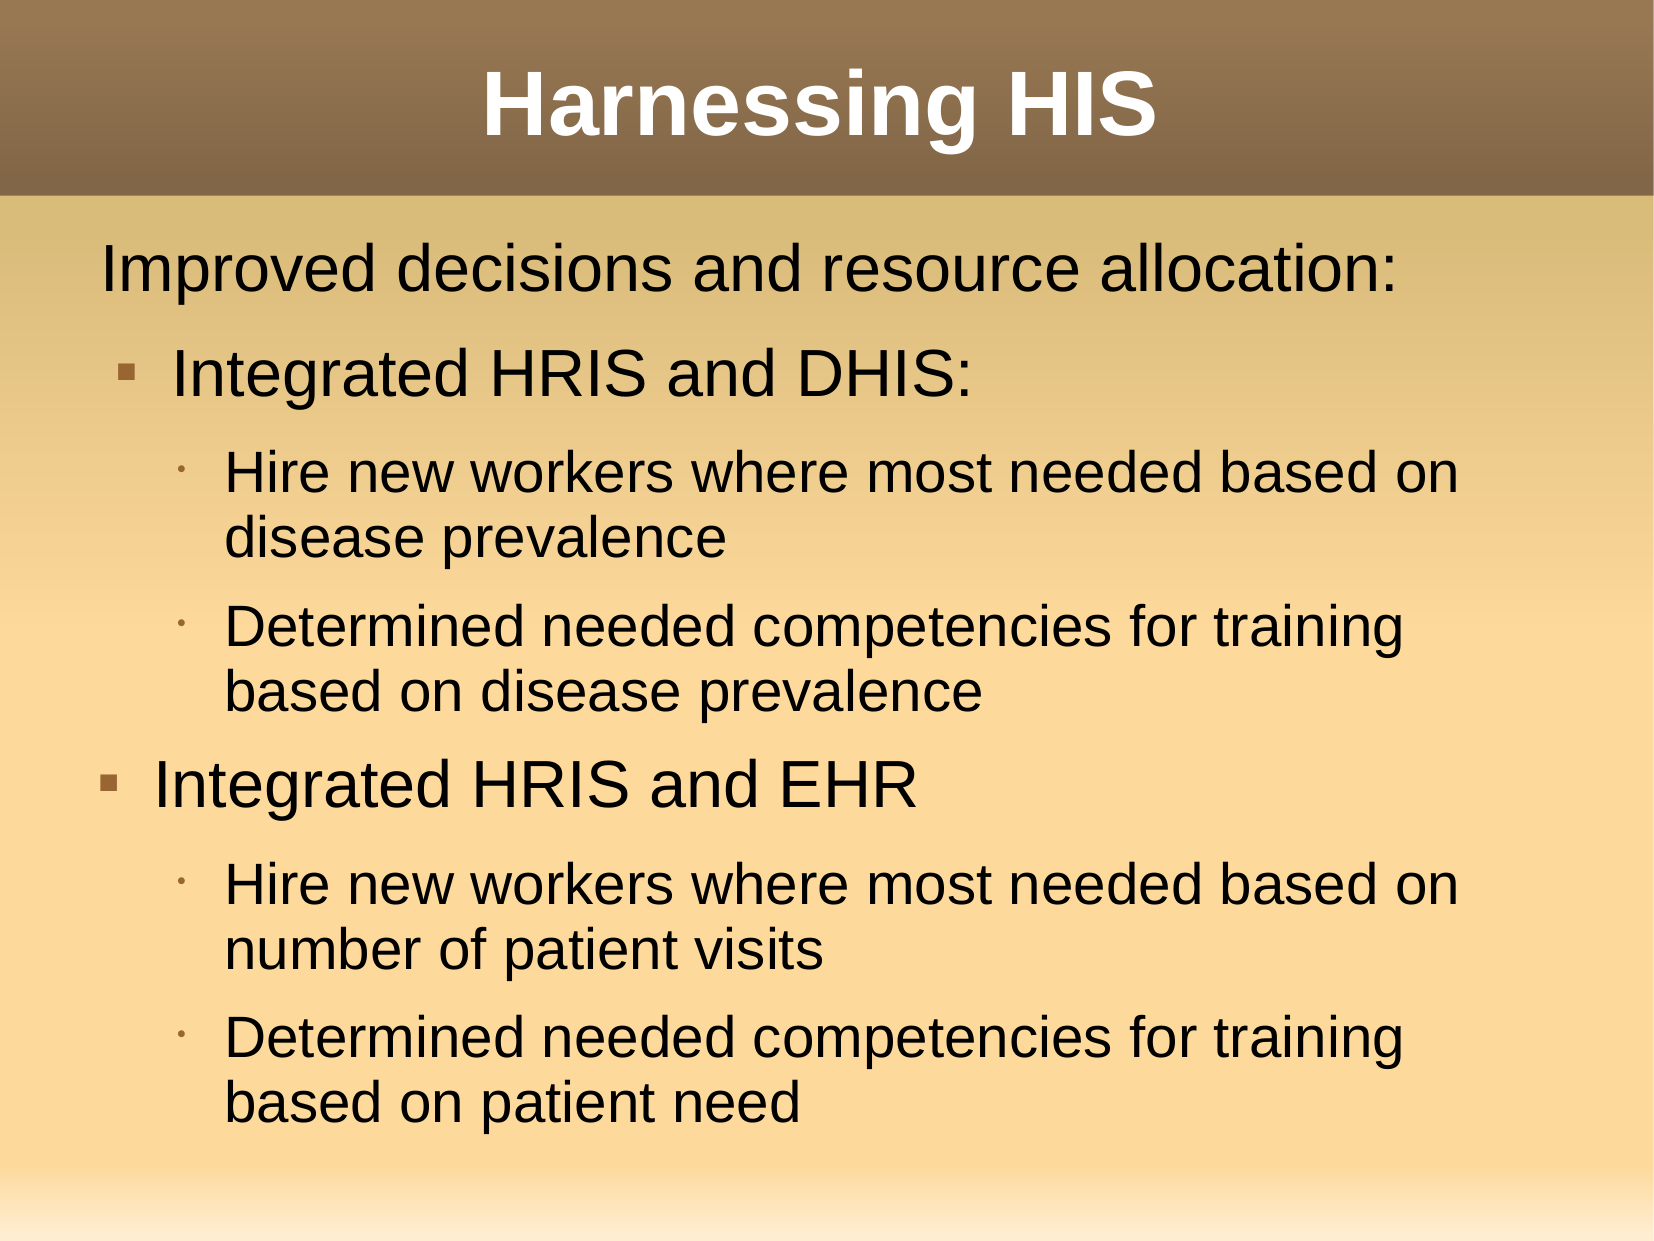

# Harnessing HIS
Improved decisions and resource allocation:
Integrated HRIS and DHIS:
Hire new workers where most needed based on disease prevalence
Determined needed competencies for training based on disease prevalence
Integrated HRIS and EHR
Hire new workers where most needed based on number of patient visits
Determined needed competencies for training based on patient need